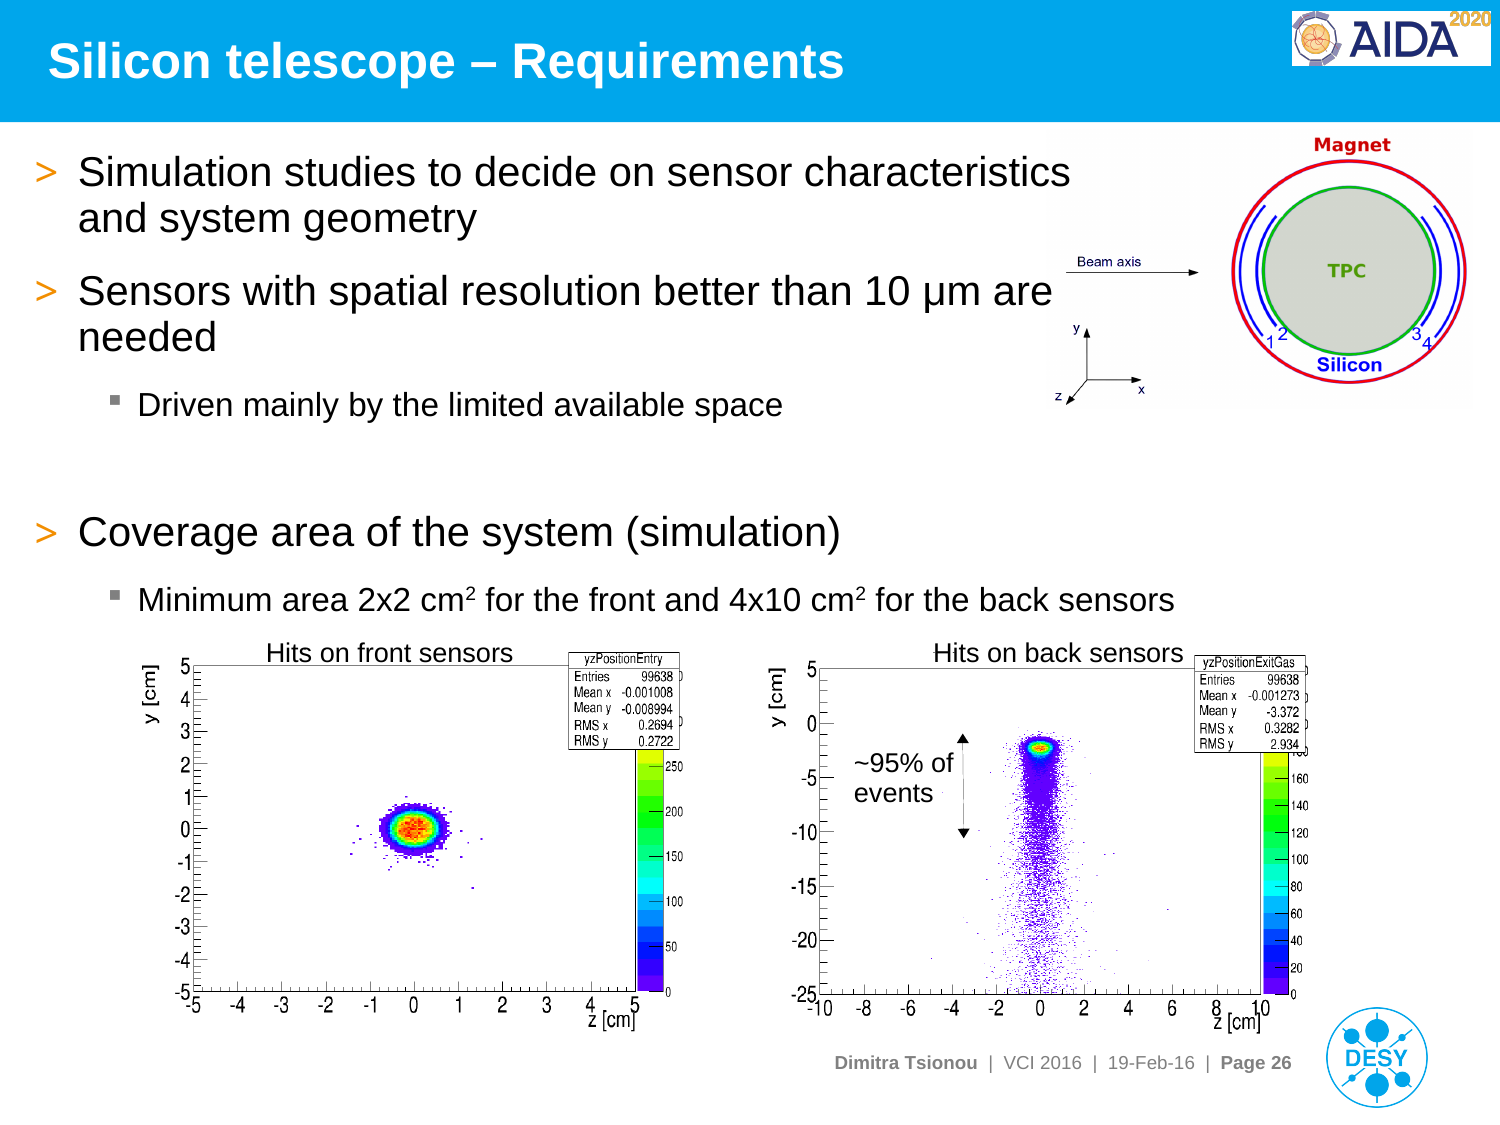

# Silicon telescope – Requirements
Simulation studies to decide on sensor characteristics and system geometry
Sensors with spatial resolution better than 10 μm are needed
Driven mainly by the limited available space
Coverage area of the system (simulation)
Minimum area 2x2 cm2 for the front and 4x10 cm2 for the back sensors
Hits on back sensors
Hits on front sensors
~95% of events